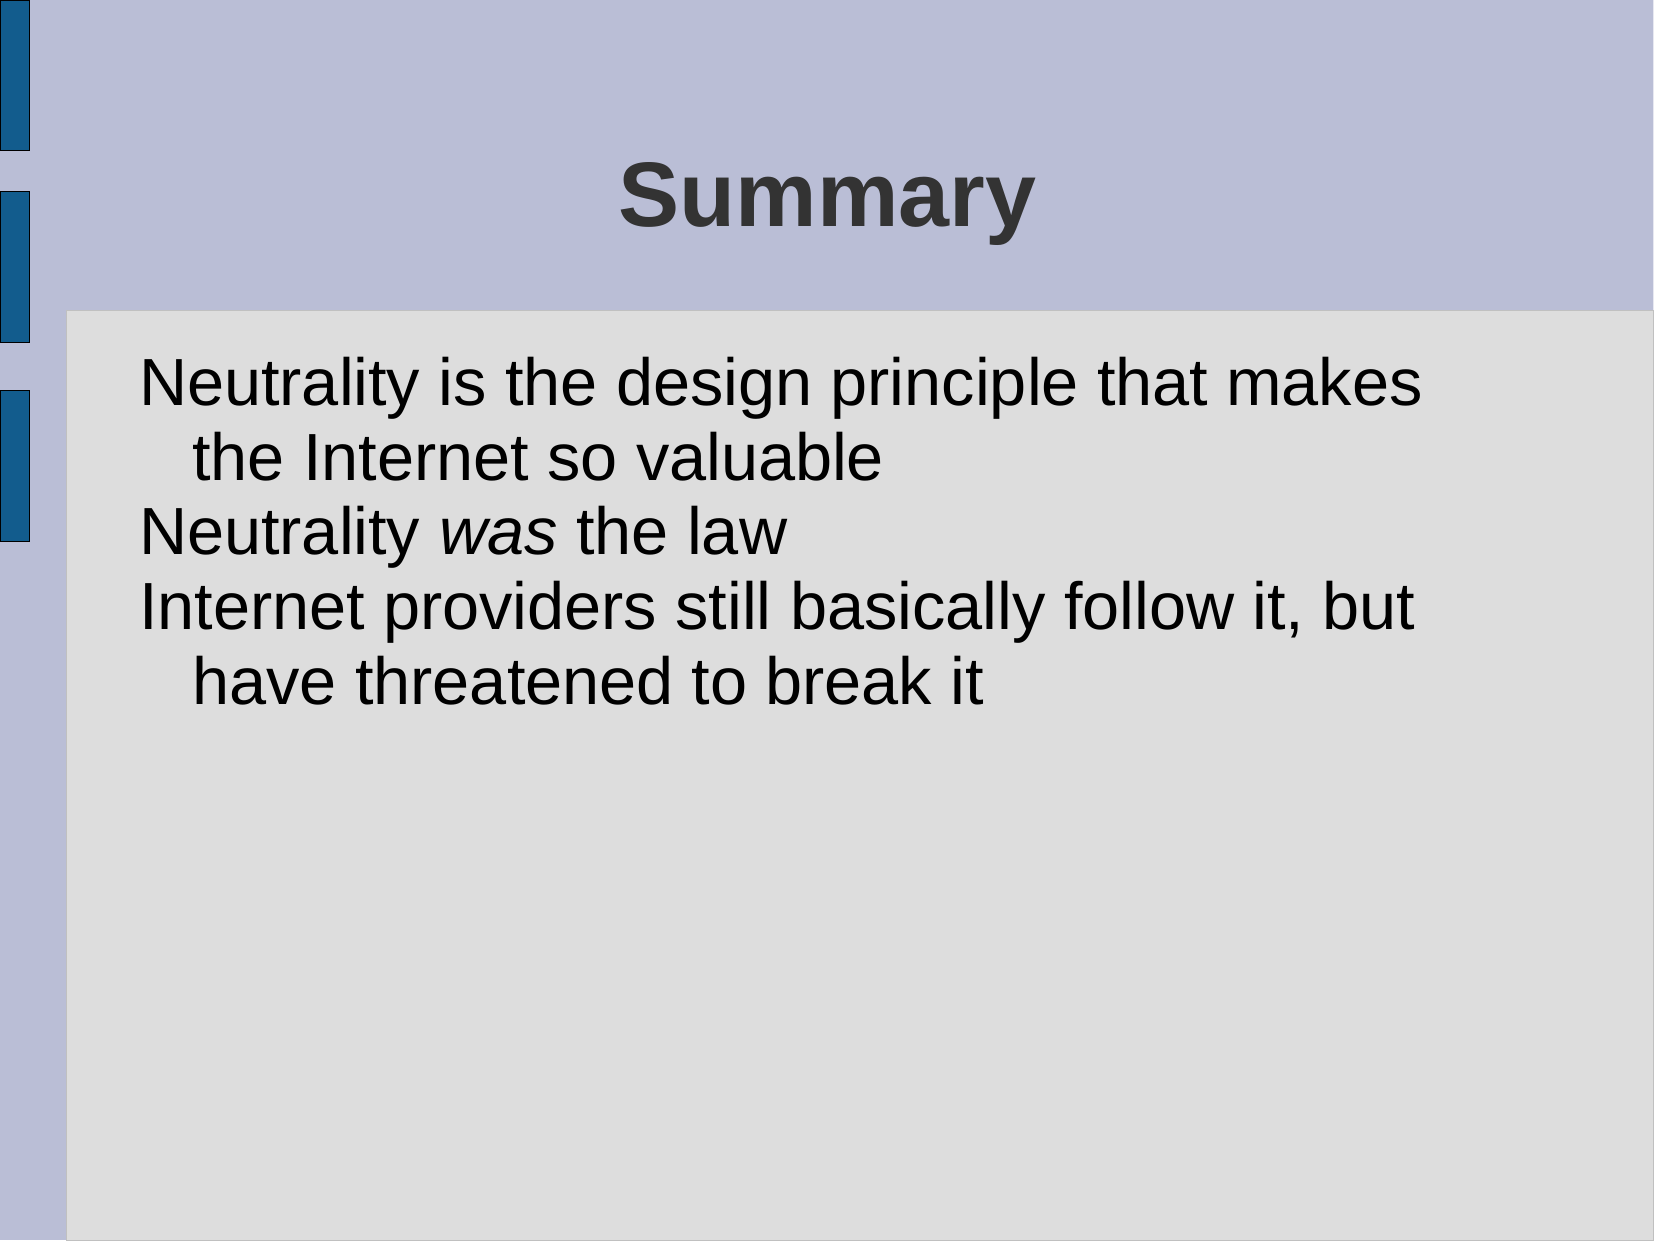

# Summary
Neutrality is the design principle that makes the Internet so valuable
Neutrality was the law
Internet providers still basically follow it, but have threatened to break it